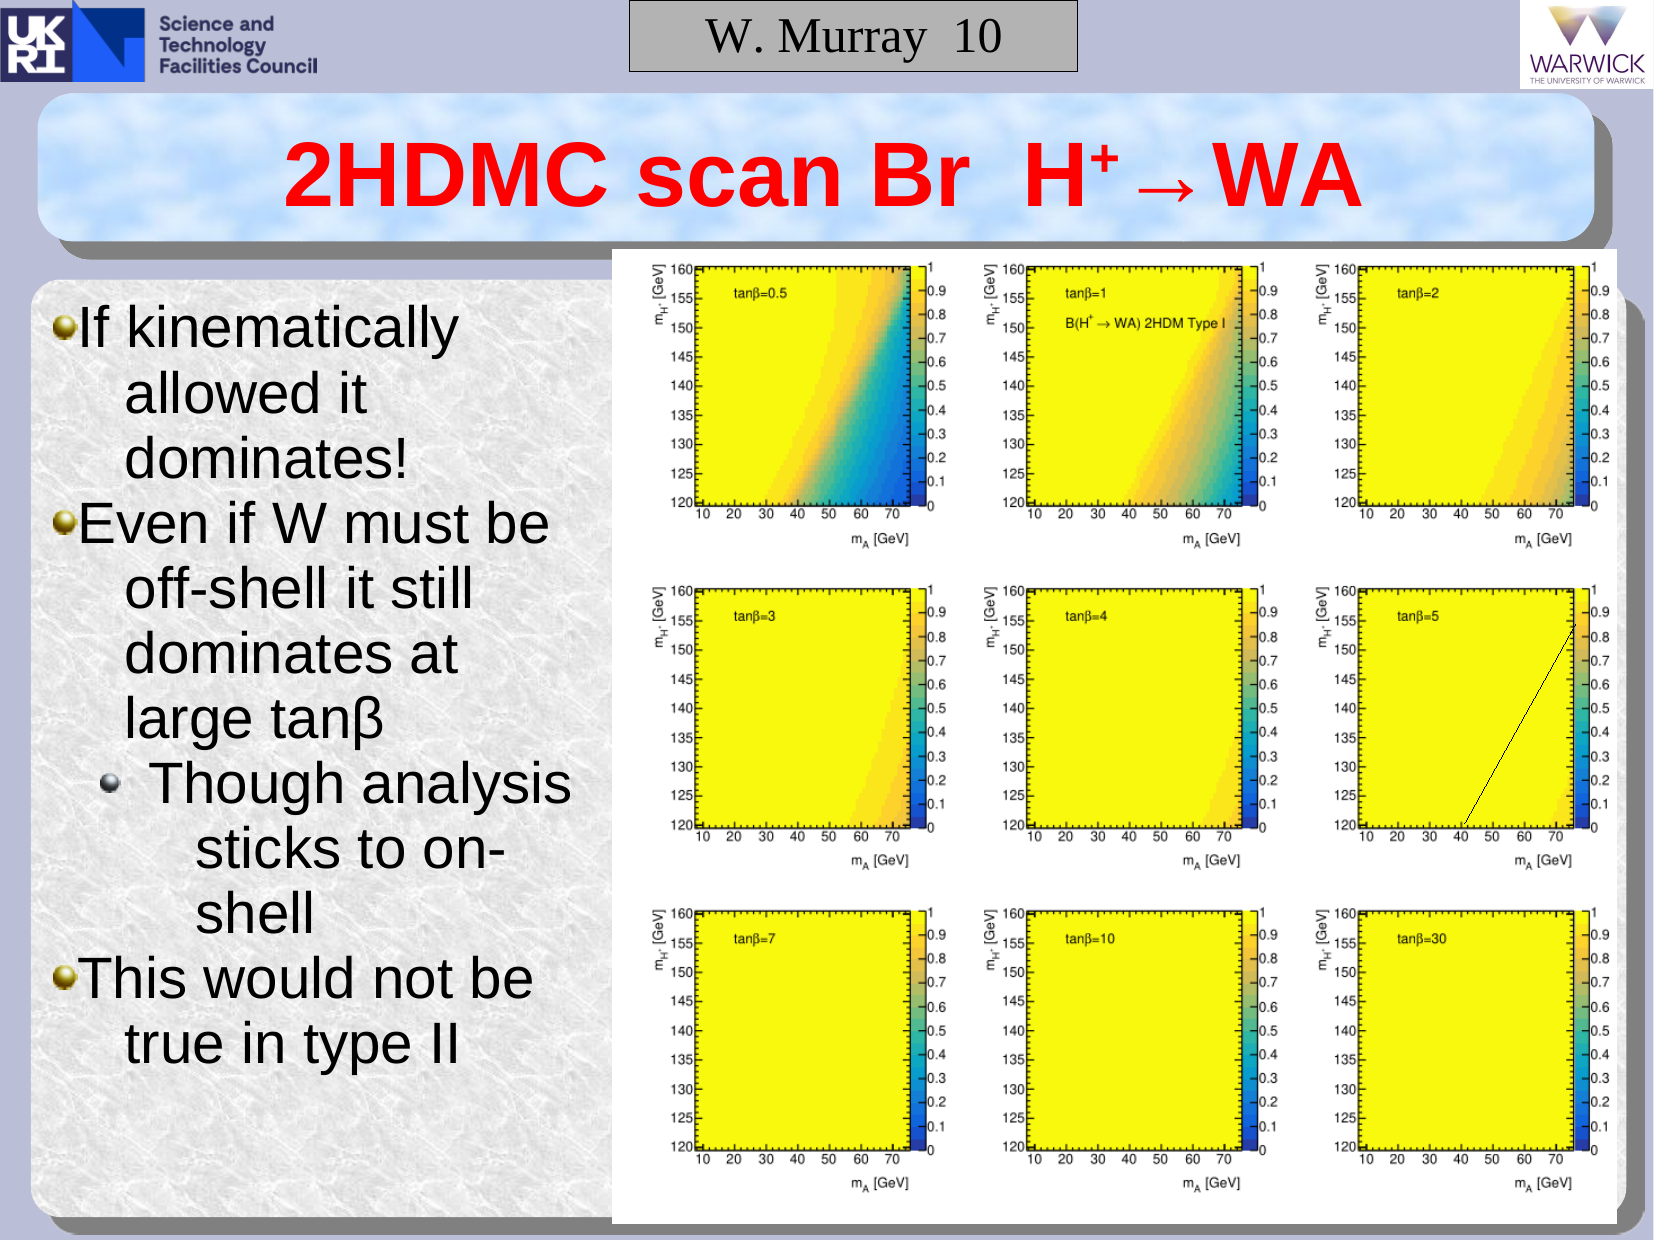

# 2HDMC scan Br H+→WA
If kinematically allowed it dominates!
Even if W must be off-shell it still dominates at large tanβ
Though analysis sticks to on-shell
This would not be true in type II